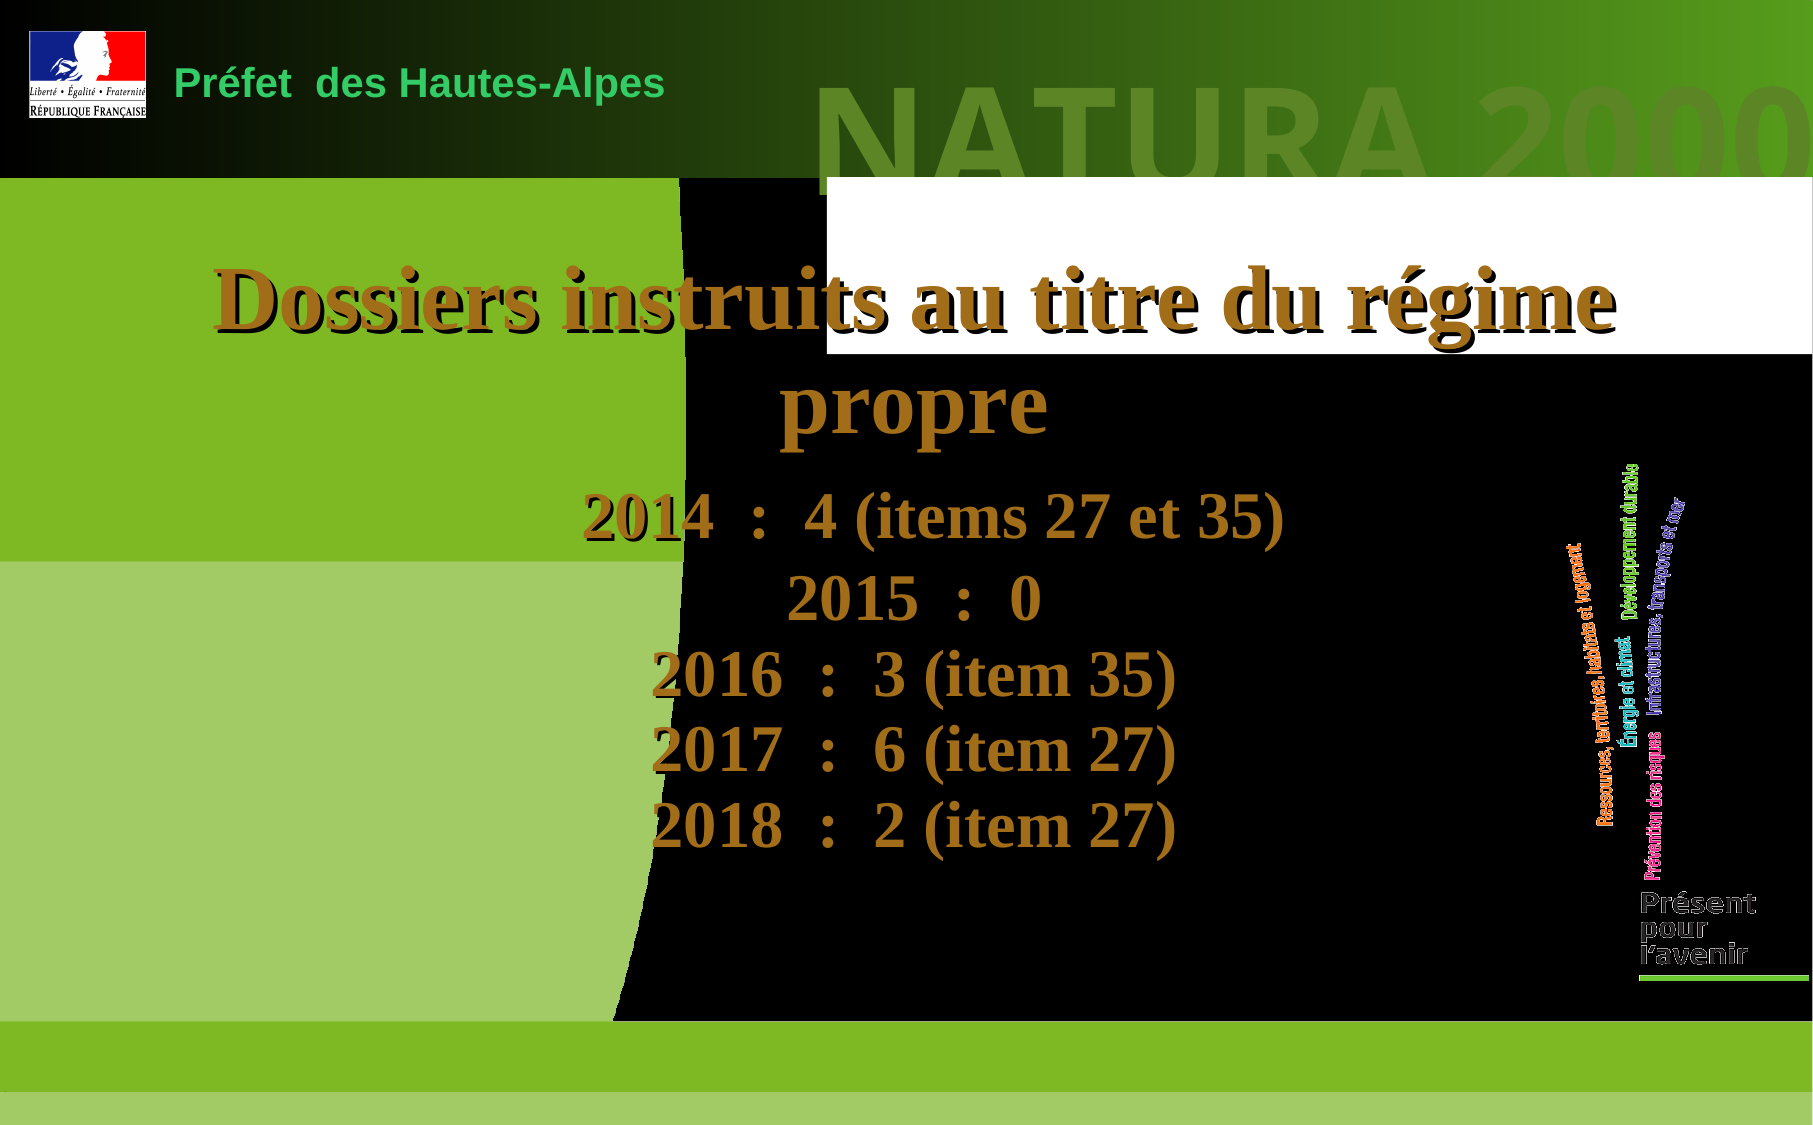

# Dossiers instruits au titre du régime propre 2014 : 4 (items 27 et 35) 2015 : 0 2016 : 3 (item 35) 2017 : 6 (item 27) 2018 : 2 (item 27)